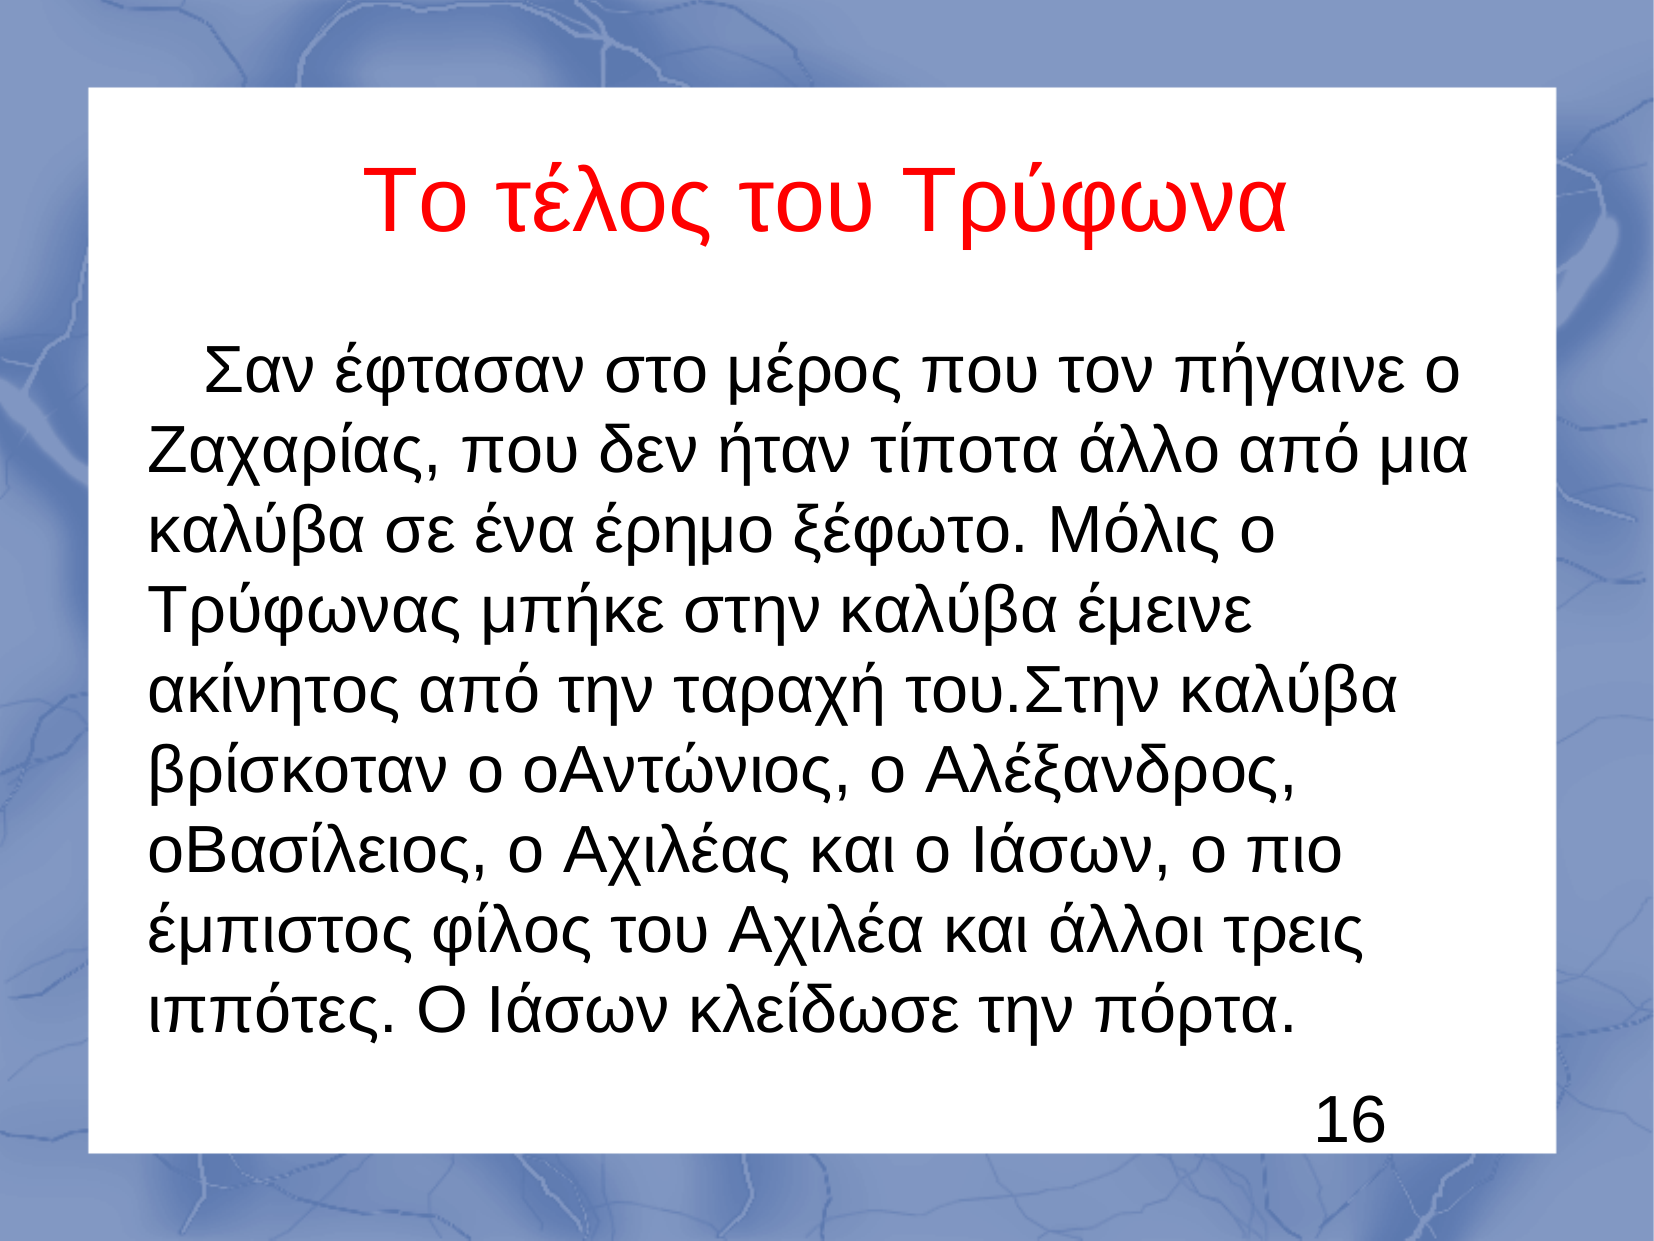

# Το τέλος του Τρύφωνα
 Σαν έφτασαν στο μέρος που τον πήγαινε ο Ζαχαρίας, που δεν ήταν τίποτα άλλο από μια καλύβα σε ένα έρημο ξέφωτο. Μόλις ο Τρύφωνας μπήκε στην καλύβα έμεινε ακίνητος από την ταραχή του.Στην καλύβα βρίσκοταν ο οΑντώνιος, ο Αλέξανδρος, οΒασίλειος, ο Αχιλέας και ο Ιάσων, ο πιο έμπιστος φίλος του Αχιλέα και άλλοι τρεις ιππότες. Ο Ιάσων κλείδωσε την πόρτα.
 16